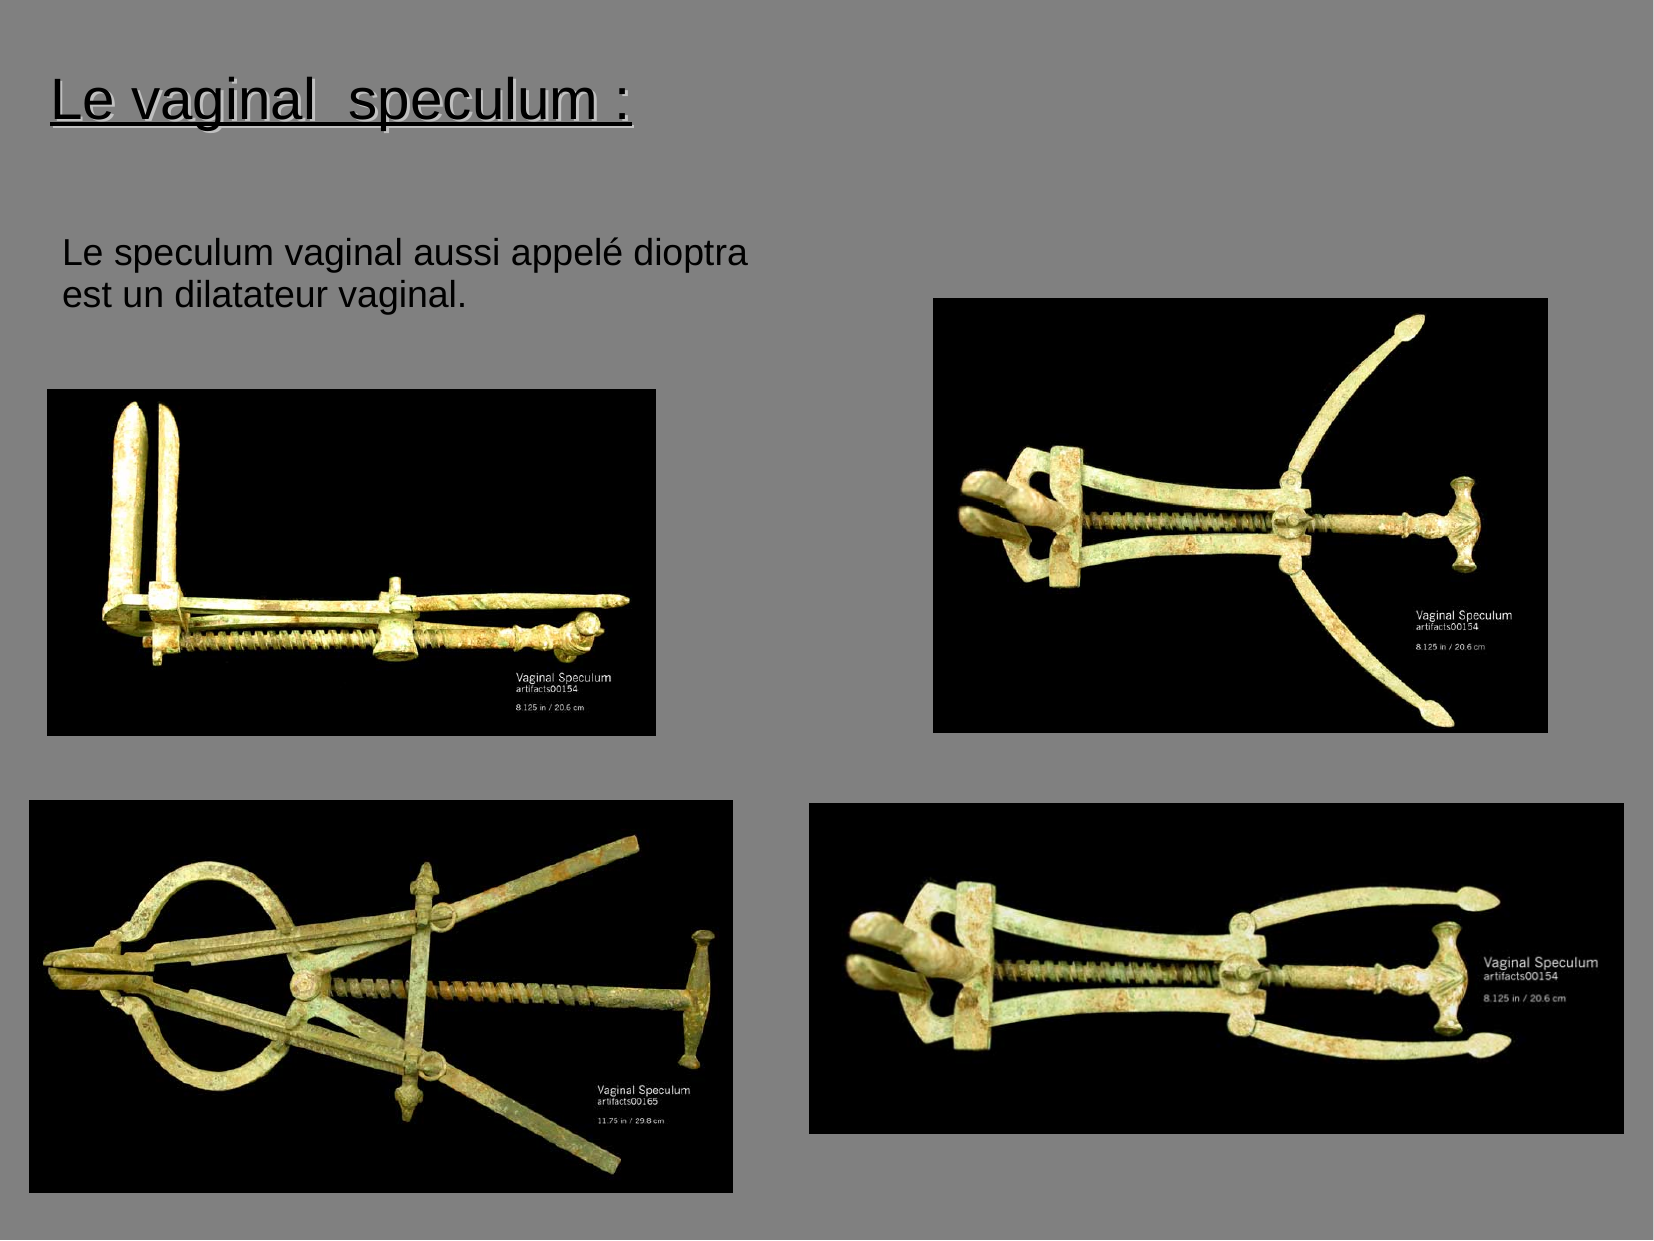

Le vaginal  speculum :
Le speculum vaginal aussi appelé dioptra est un dilatateur vaginal.